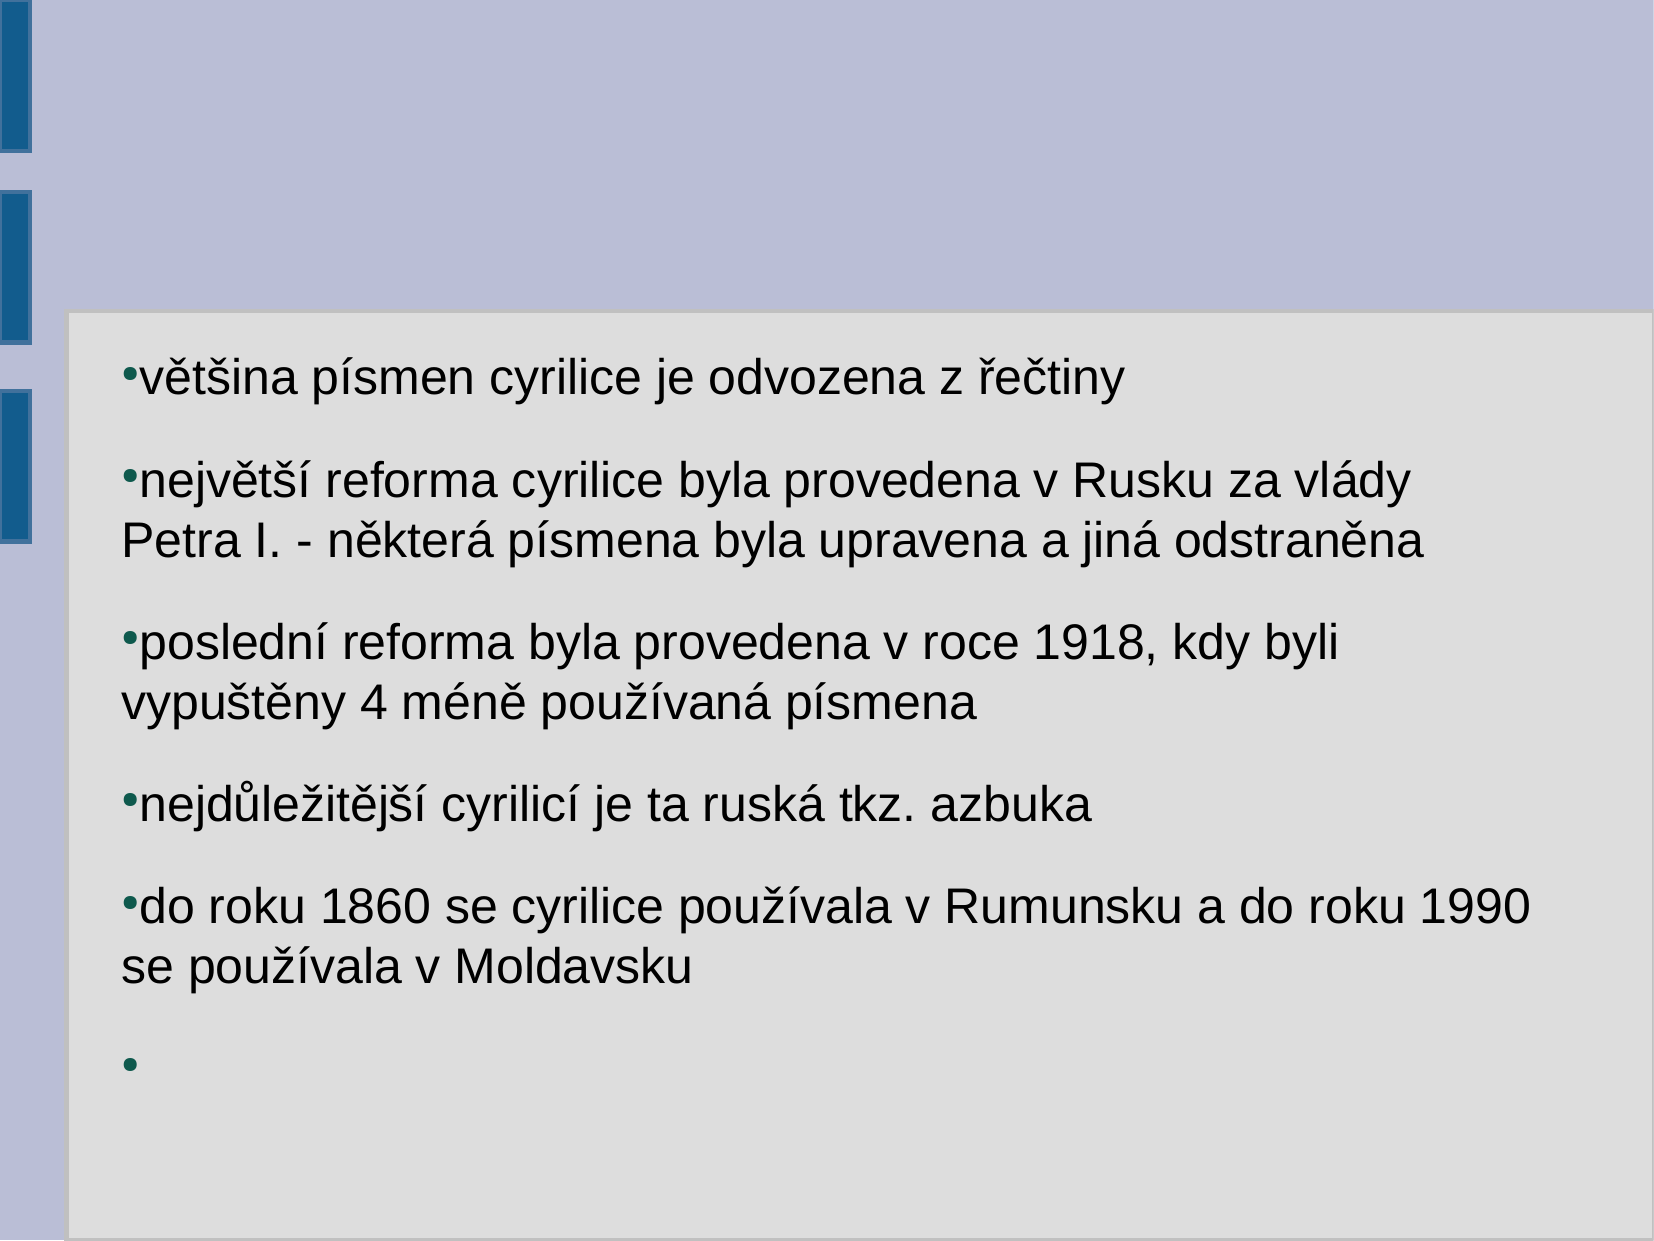

# většina písmen cyrilice je odvozena z řečtiny
největší reforma cyrilice byla provedena v Rusku za vlády Petra I. - některá písmena byla upravena a jiná odstraněna
poslední reforma byla provedena v roce 1918, kdy byli vypuštěny 4 méně používaná písmena
nejdůležitější cyrilicí je ta ruská tkz. azbuka
do roku 1860 se cyrilice používala v Rumunsku a do roku 1990 se používala v Moldavsku